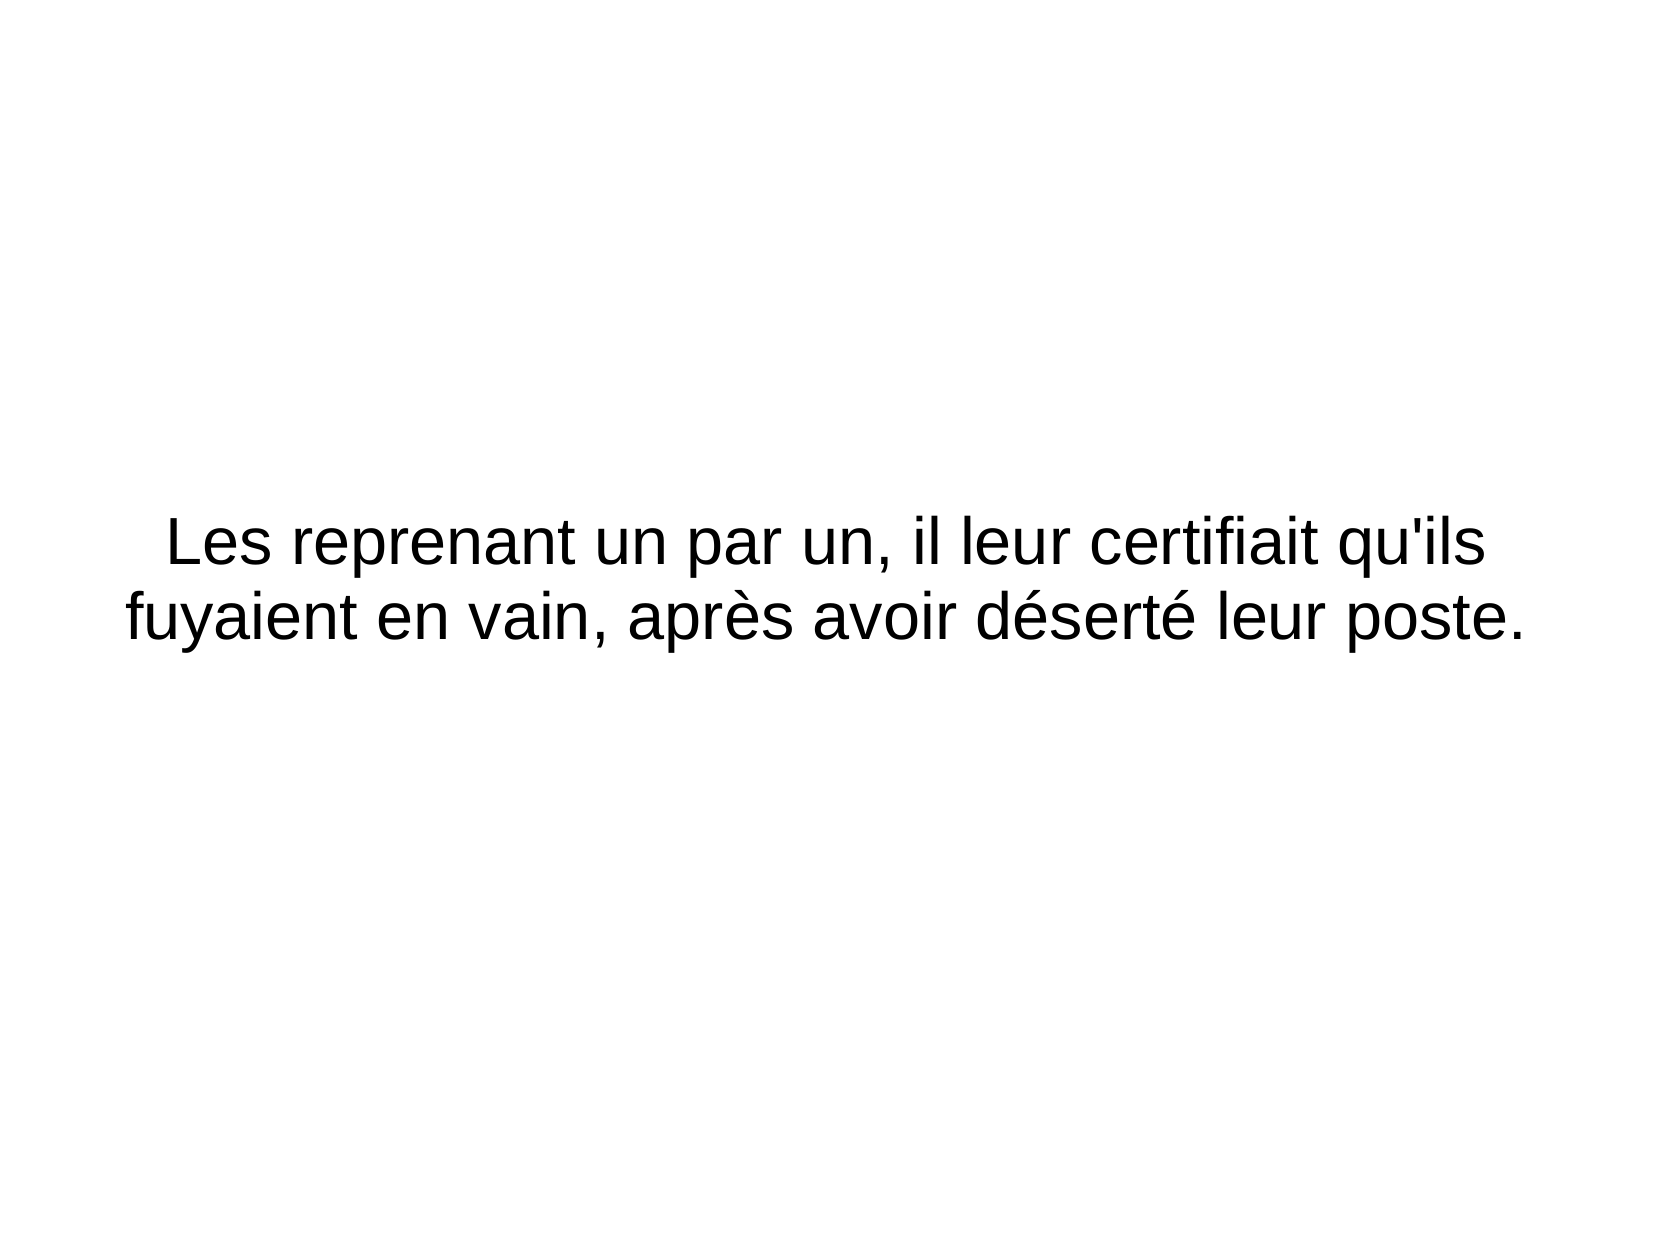

# Les reprenant un par un, il leur certifiait qu'ils fuyaient en vain, après avoir déserté leur poste.